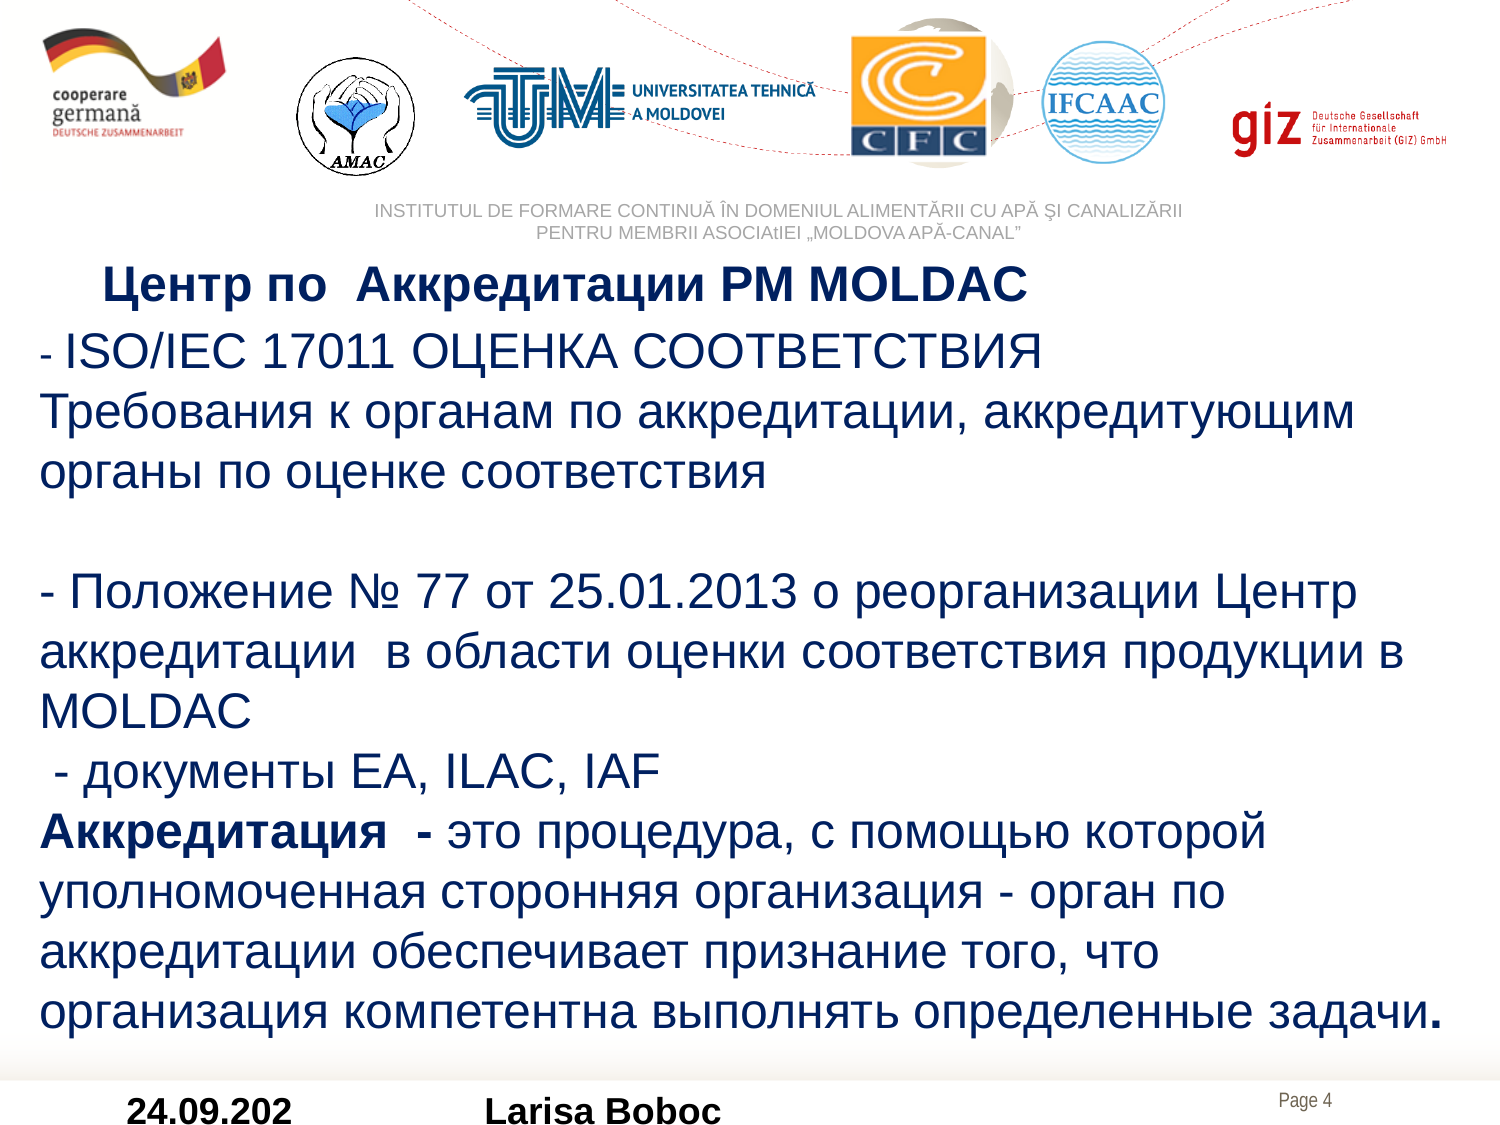

INSTITUTUL DE FORMARE CONTINUĂ ÎN DOMENIUL ALIMENTĂRII CU APĂ ŞI CANALIZĂRII
PENTRU MEMBRII ASOCIAtIEI „MOLDOVA APĂ-CANAL”
Центр по Аккредитации РМ MOLDAC
# - ISO/IEC 17011 ОЦЕНКА СООТВЕТСТВИЯ Требования к органам по аккредитации, аккредитующим органы по оценке соответствия - Положение № 77 от 25.01.2013 о реорганизации Центр аккредитации в области оценки соответствия продукции в MOLDAC - документы EA, ILAC, IAF Аккредитация - это процедура, с помощью которой уполномоченнaя сторонняя организация - орган по аккредитации обеспечивает признание того, что организация компетентна выполнять определенные задачи.
Larisa Boboc